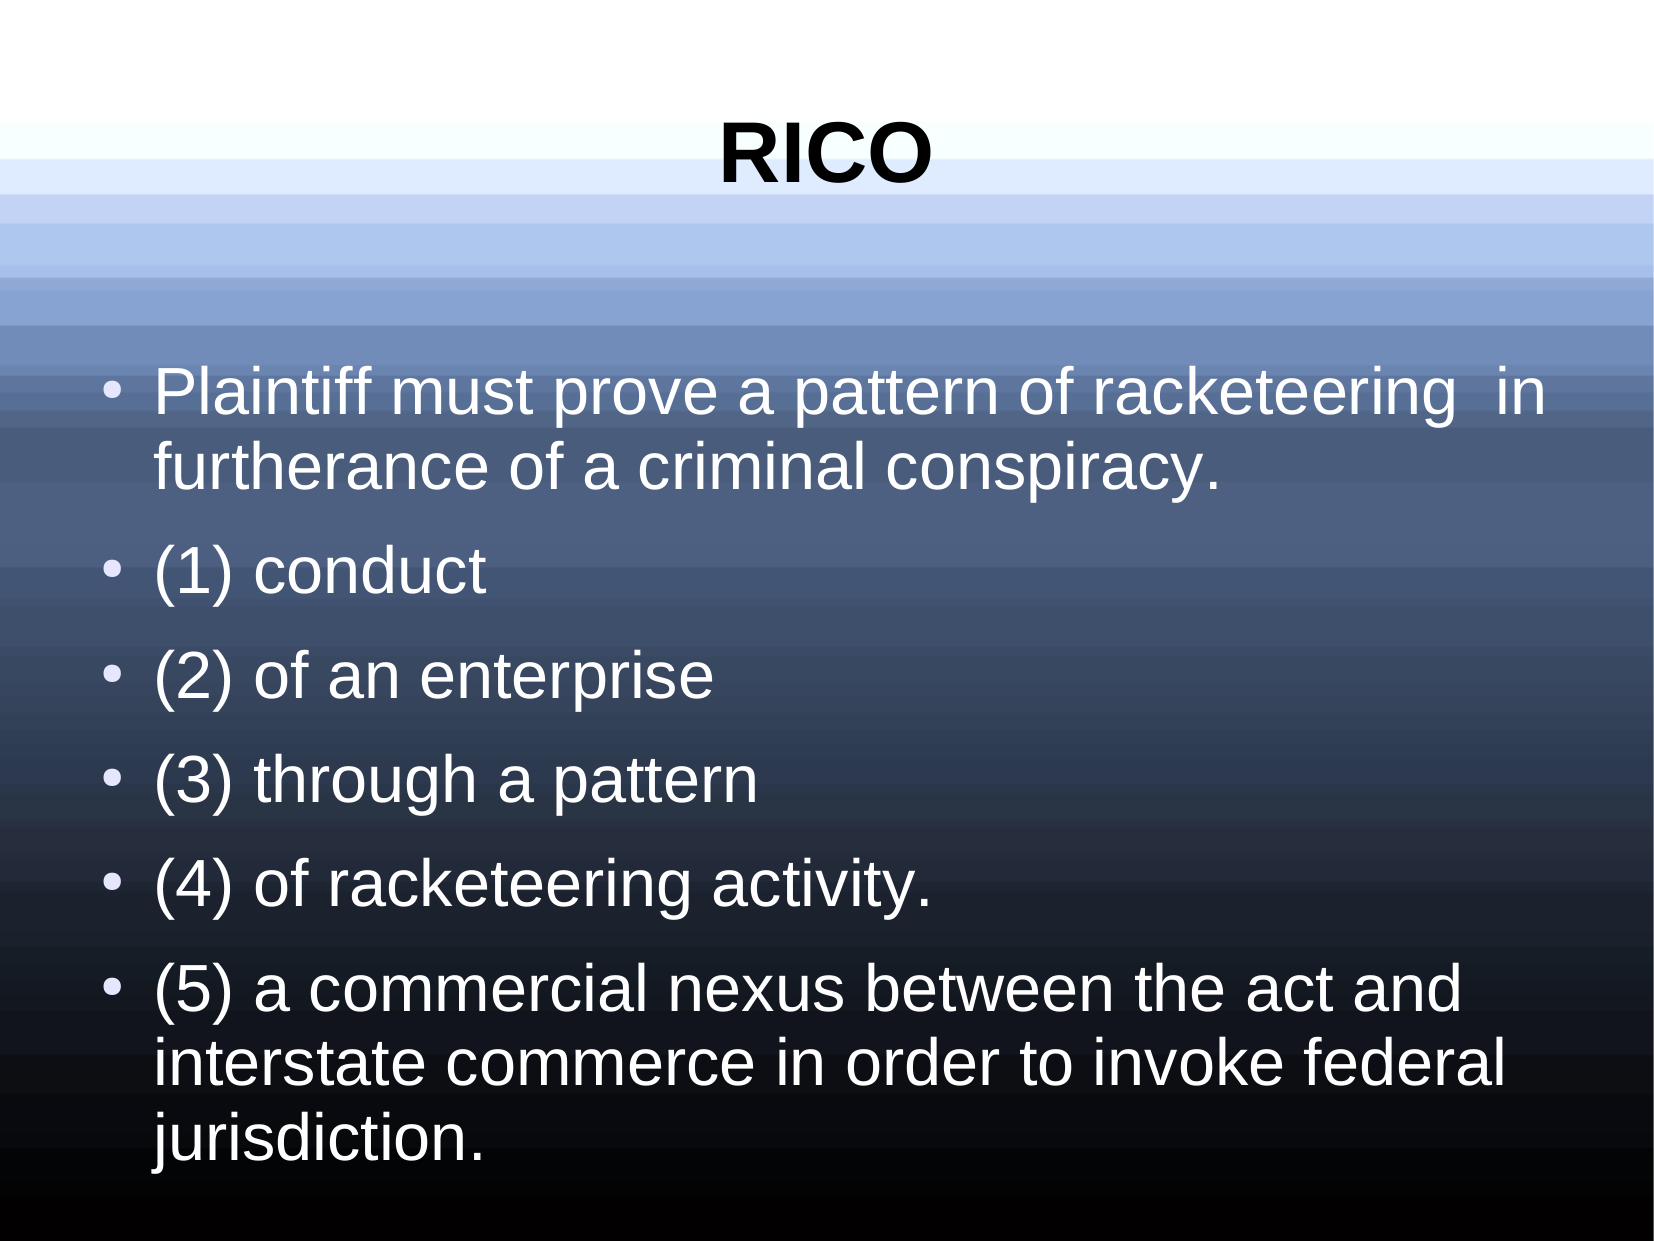

# RICO
Plaintiff must prove a pattern of racketeering in furtherance of a criminal conspiracy.
(1) conduct
(2) of an enterprise
(3) through a pattern
(4) of racketeering activity.
(5) a commercial nexus between the act and interstate commerce in order to invoke federal jurisdiction.